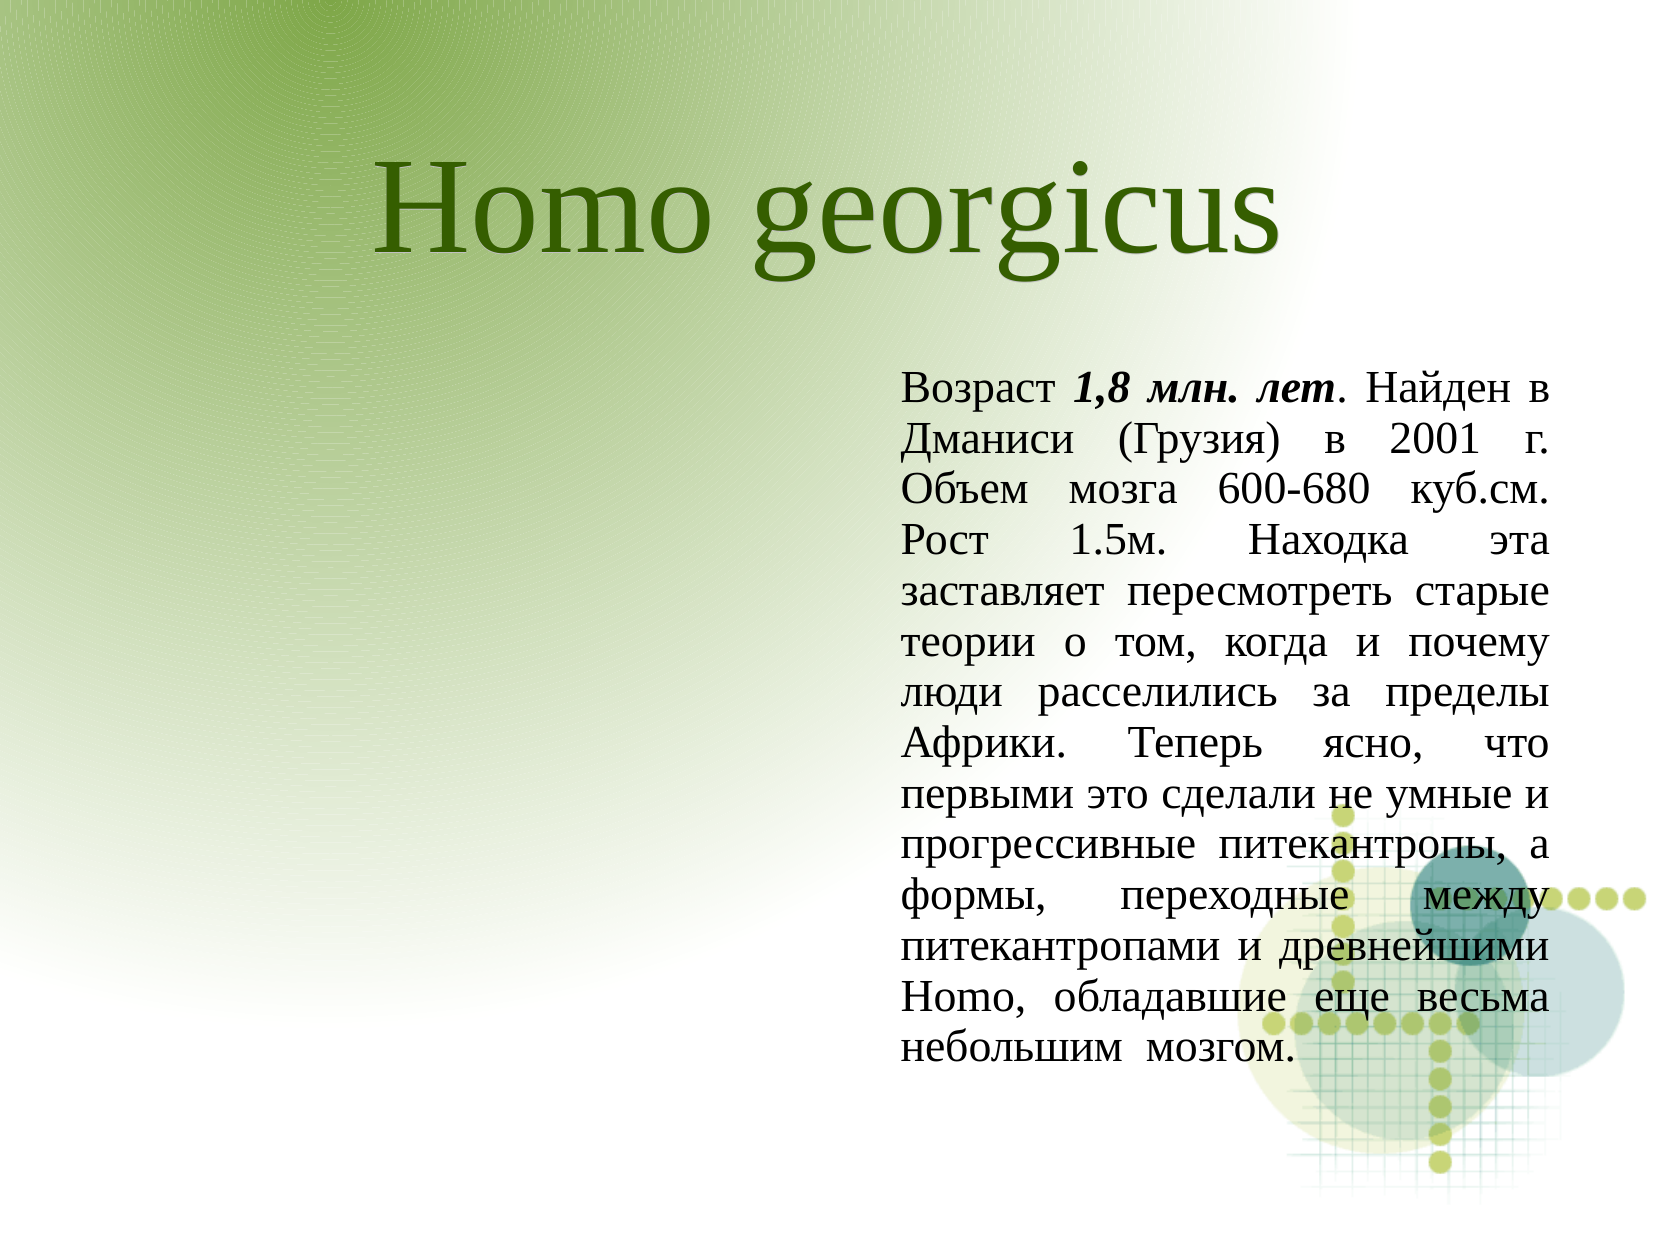

# Homo georgicus
Возраст 1,8 млн. лет. Найден в Дманиси (Грузия) в 2001 г. Объем мозга 600-680 куб.см. Рост 1.5м. Находка эта заставляет пересмотреть старые теории о том, когда и почему люди расселились за пределы Африки. Теперь ясно, что первыми это сделали не умные и прогрессивные питекантропы, а формы, переходные между питекантропами и древнейшими Homo, обладавшие еще весьма небольшим мозгом.